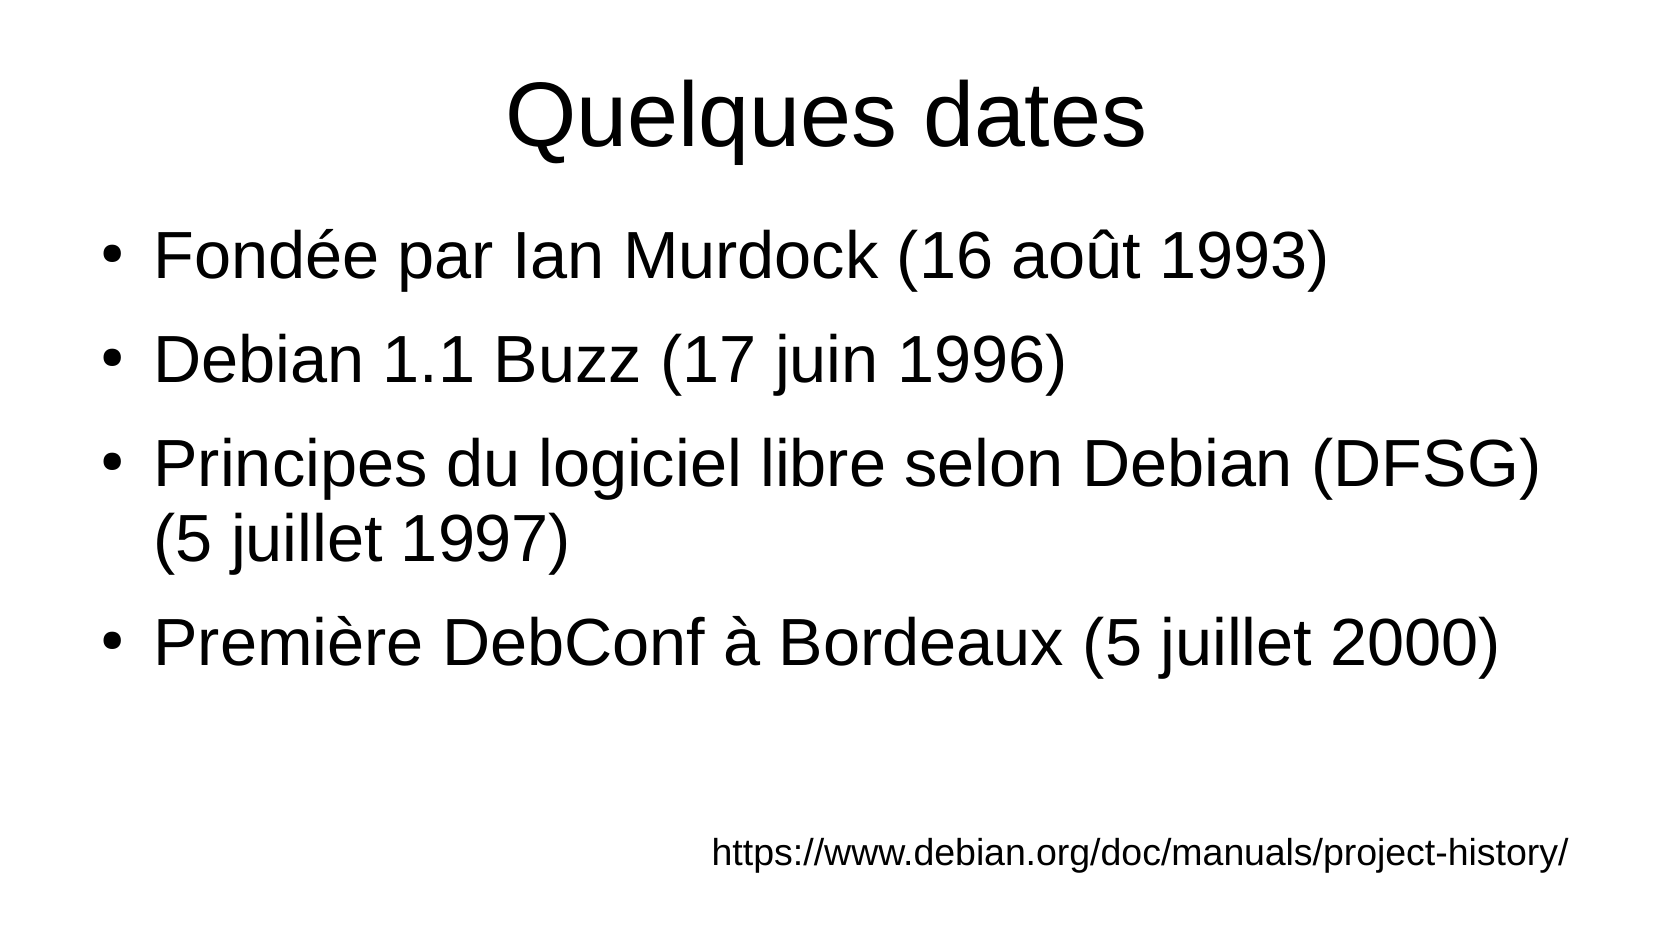

# Quelques dates
Fondée par Ian Murdock (16 août 1993)
Debian 1.1 Buzz (17 juin 1996)
Principes du logiciel libre selon Debian (DFSG) (5 juillet 1997)
Première DebConf à Bordeaux (5 juillet 2000)
https://www.debian.org/doc/manuals/project-history/